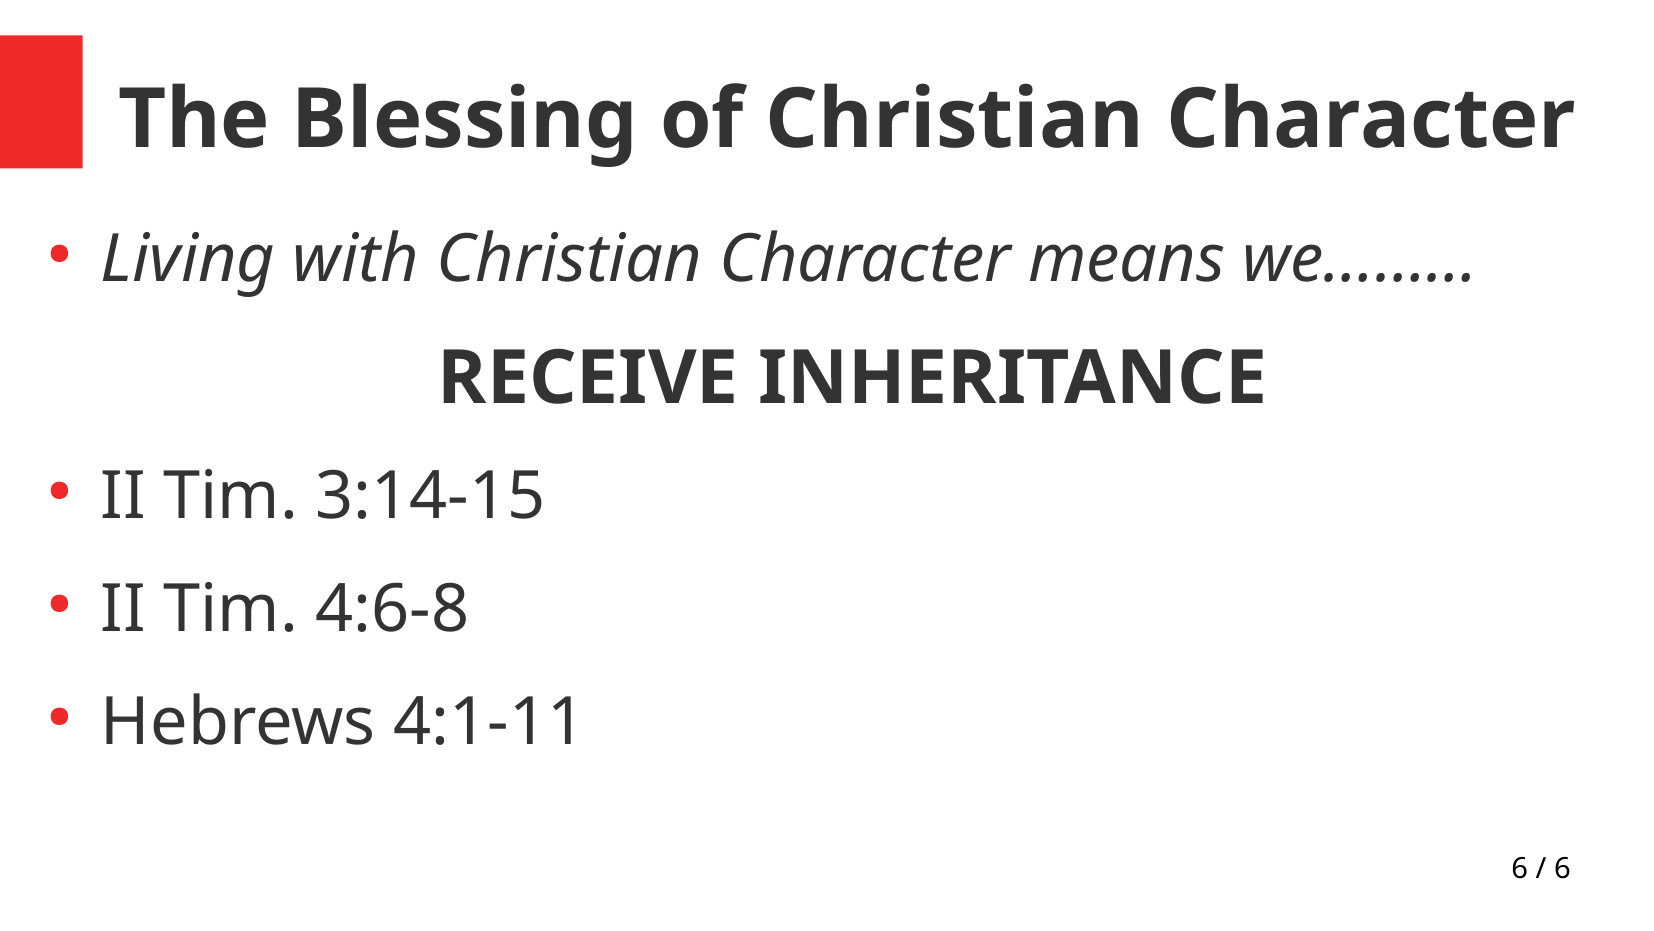

# The Blessing of Christian Character
Living with Christian Character means we………
RECEIVE INHERITANCE
II Tim. 3:14-15
II Tim. 4:6-8
Hebrews 4:1-11
6